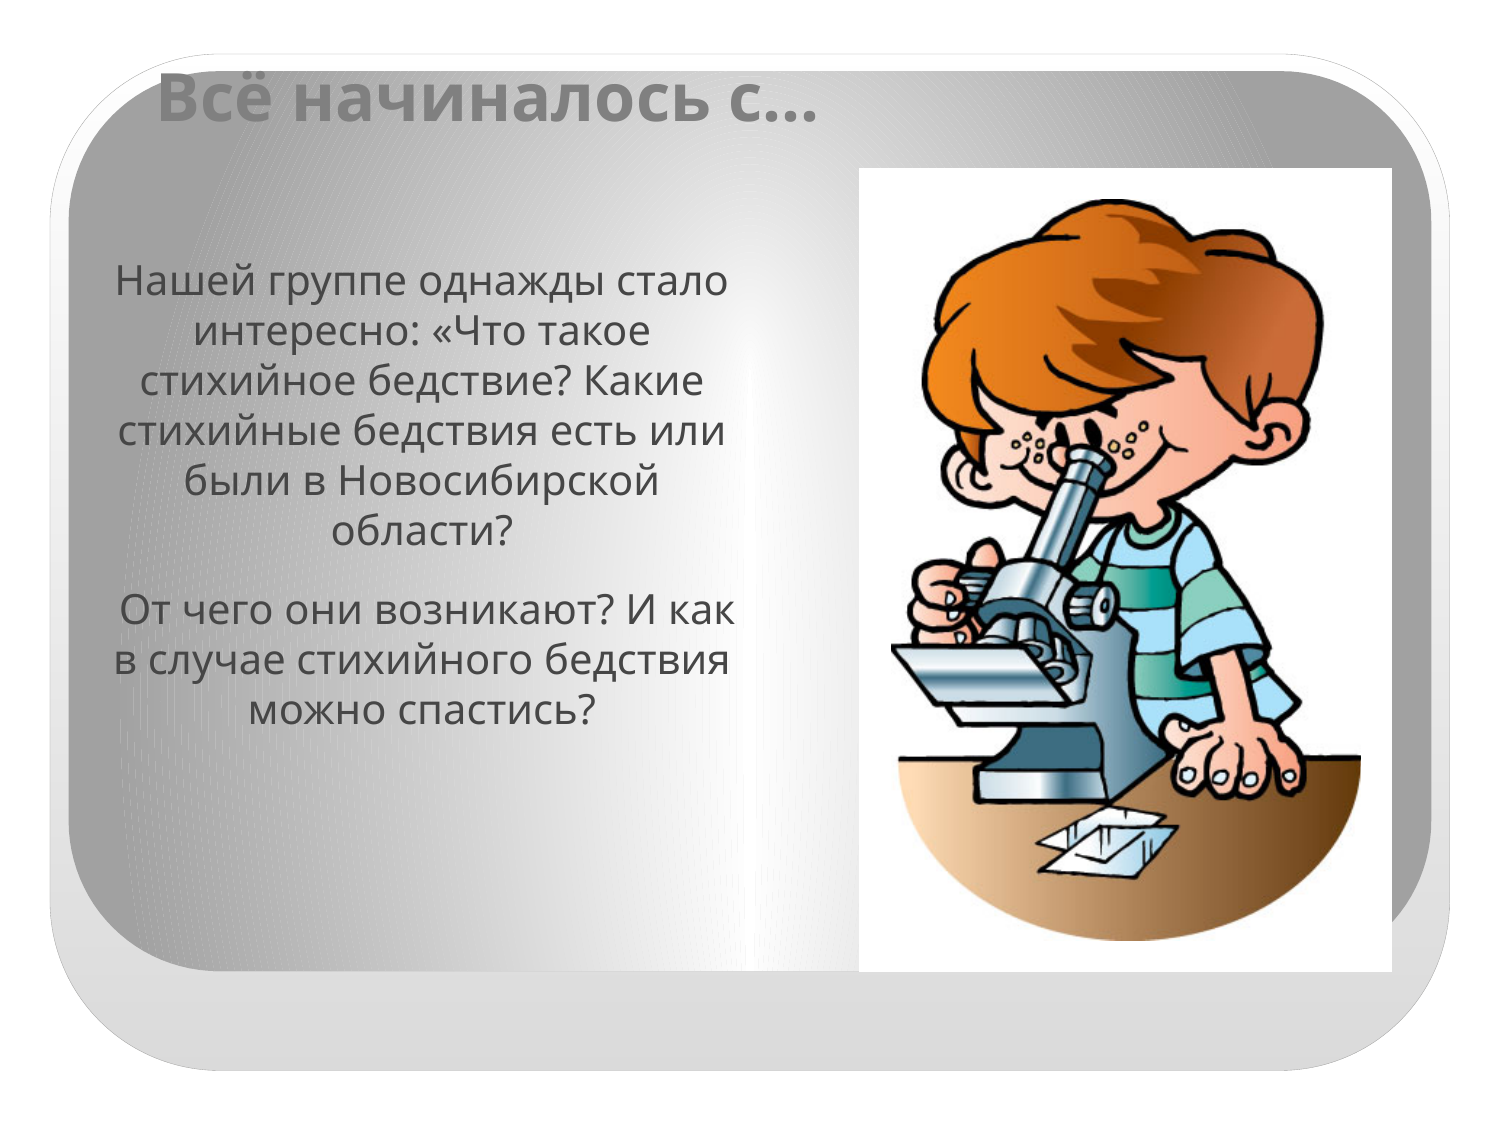

# Всё начиналось с…
Нашей группе однажды стало интересно: «Что такое стихийное бедствие? Какие стихийные бедствия есть или были в Новосибирской области?
 От чего они возникают? И как в случае стихийного бедствия можно спастись?